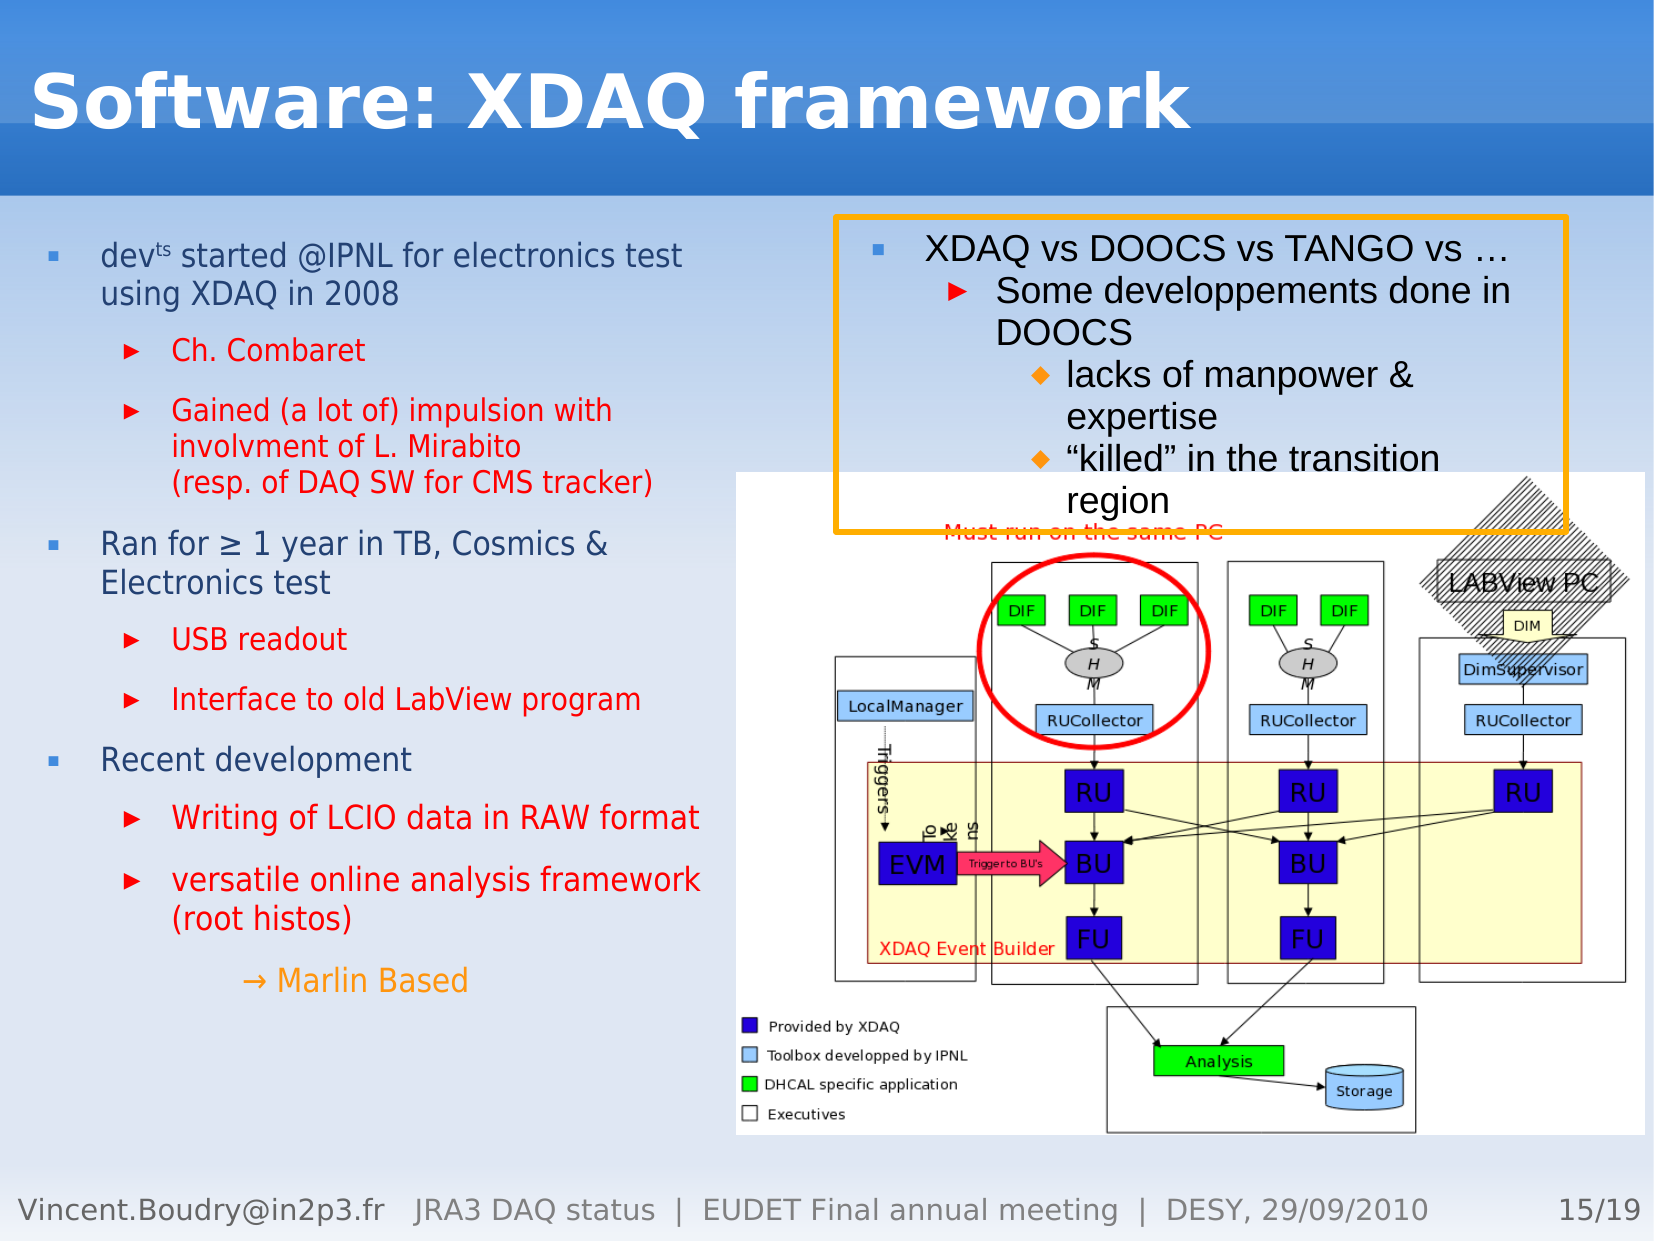

# Software: XDAQ framework
XDAQ vs DOOCS vs TANGO vs …
Some developpements done in DOOCS
lacks of manpower & expertise
“killed” in the transition region
devts started @IPNL for electronics test using XDAQ in 2008
Ch. Combaret
Gained (a lot of) impulsion with involvment of L. Mirabito
(resp. of DAQ SW for CMS tracker)
Ran for ≥ 1 year in TB, Cosmics & Electronics test
USB readout
Interface to old LabView program
Recent development
Writing of LCIO data in RAW format
versatile online analysis framework (root histos)
→ Marlin Based
Vincent.Boudry@in2p3.fr
JRA3 DAQ status | EUDET Final annual meeting | DESY, 29/09/2010
15